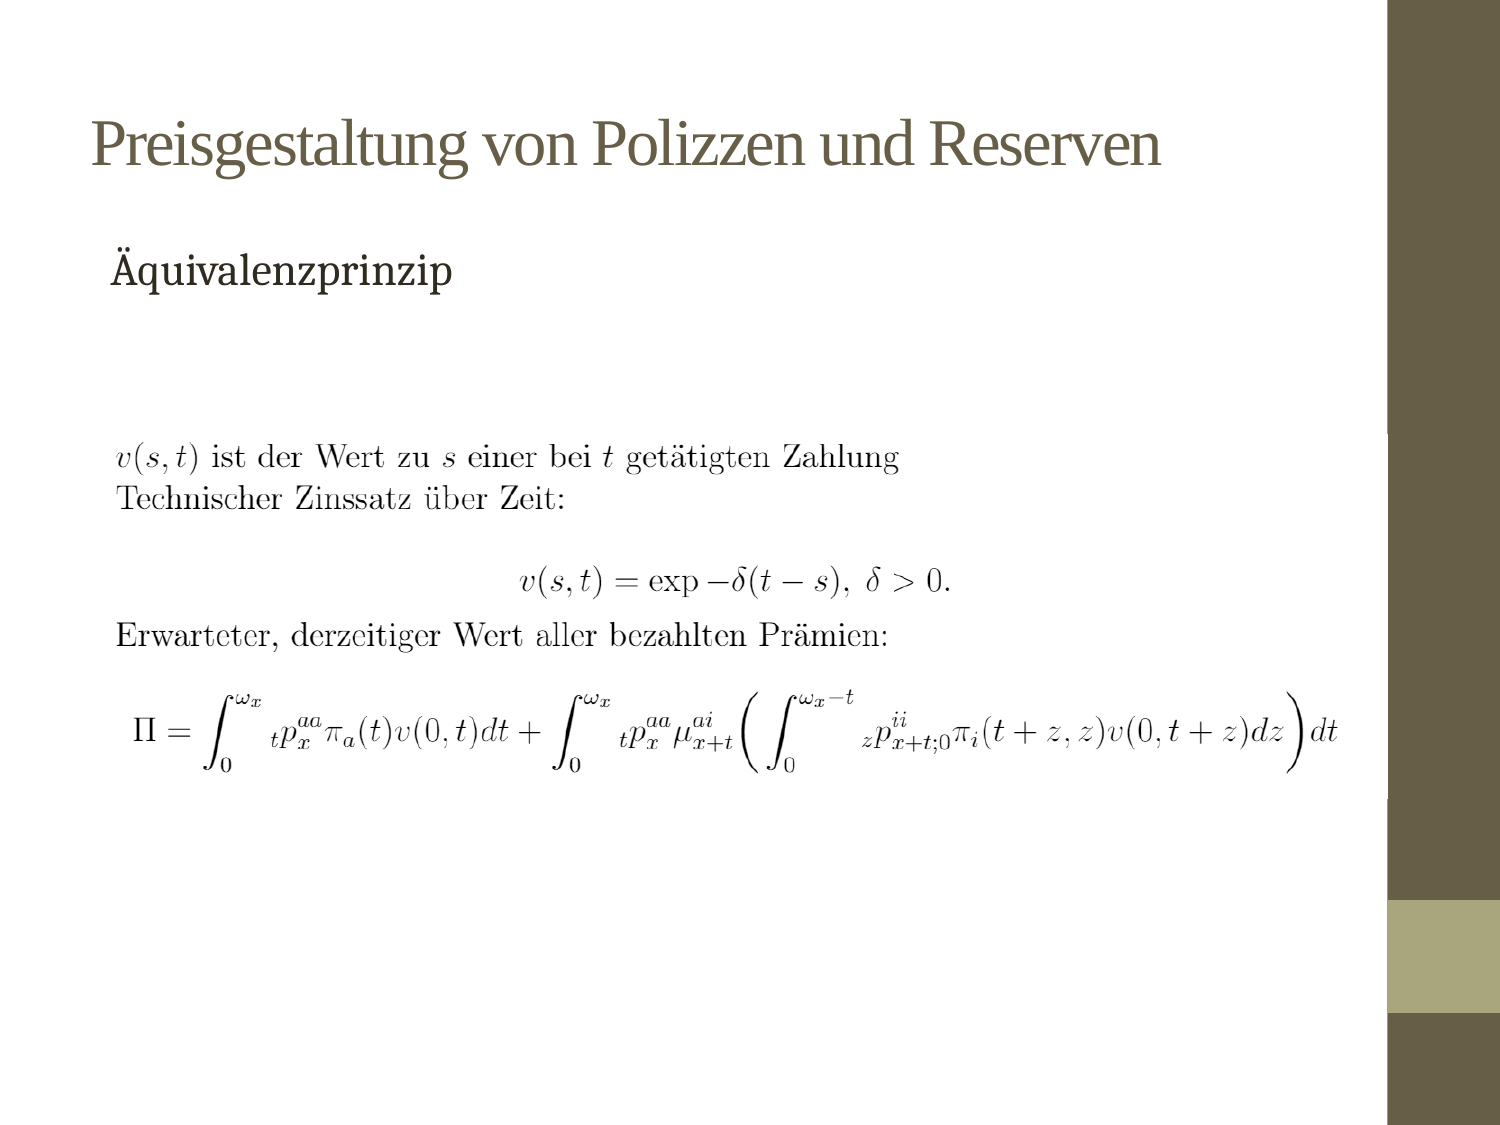

# Preisgestaltung von Polizzen und Reserven
Äquivalenzprinzip